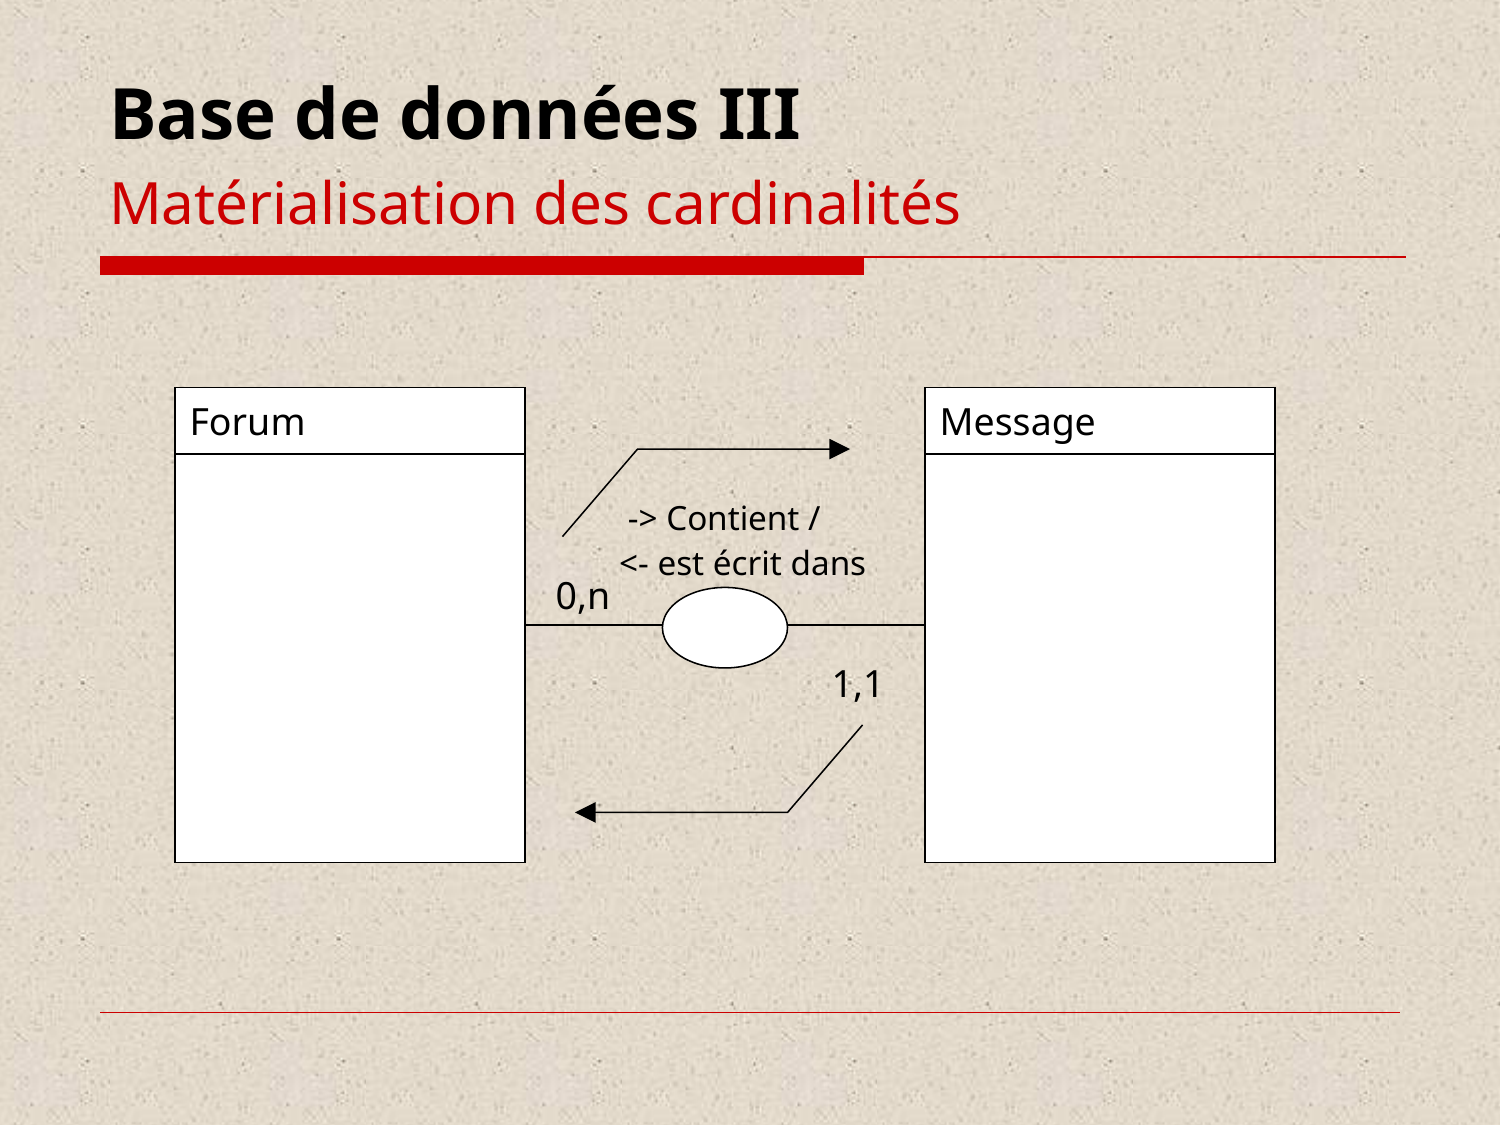

# Base de données III Matérialisation des cardinalités
Forum
Message
 -> Contient /
<- est écrit dans
0,n
1,1